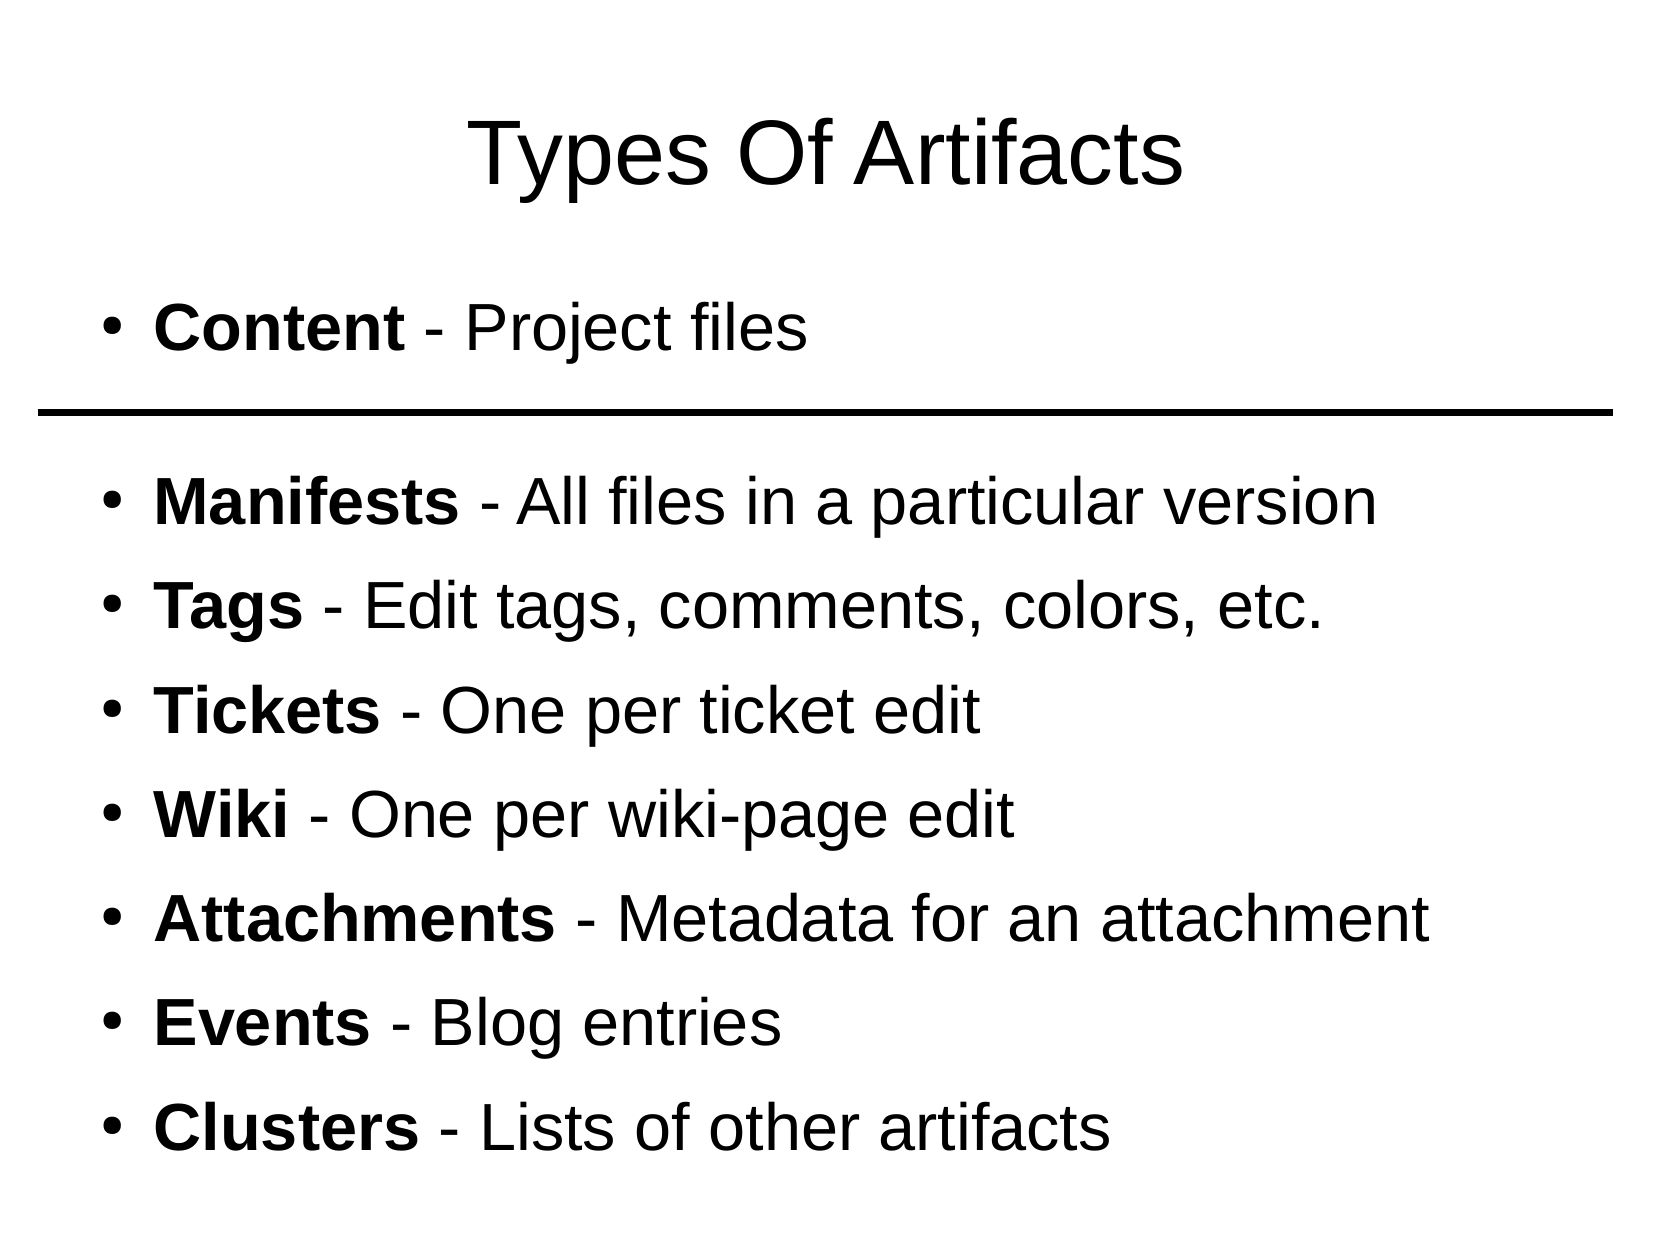

# Types Of Artifacts
Content - Project files
Manifests - All files in a particular version
Tags - Edit tags, comments, colors, etc.
Tickets - One per ticket edit
Wiki - One per wiki-page edit
Attachments - Metadata for an attachment
Events - Blog entries
Clusters - Lists of other artifacts